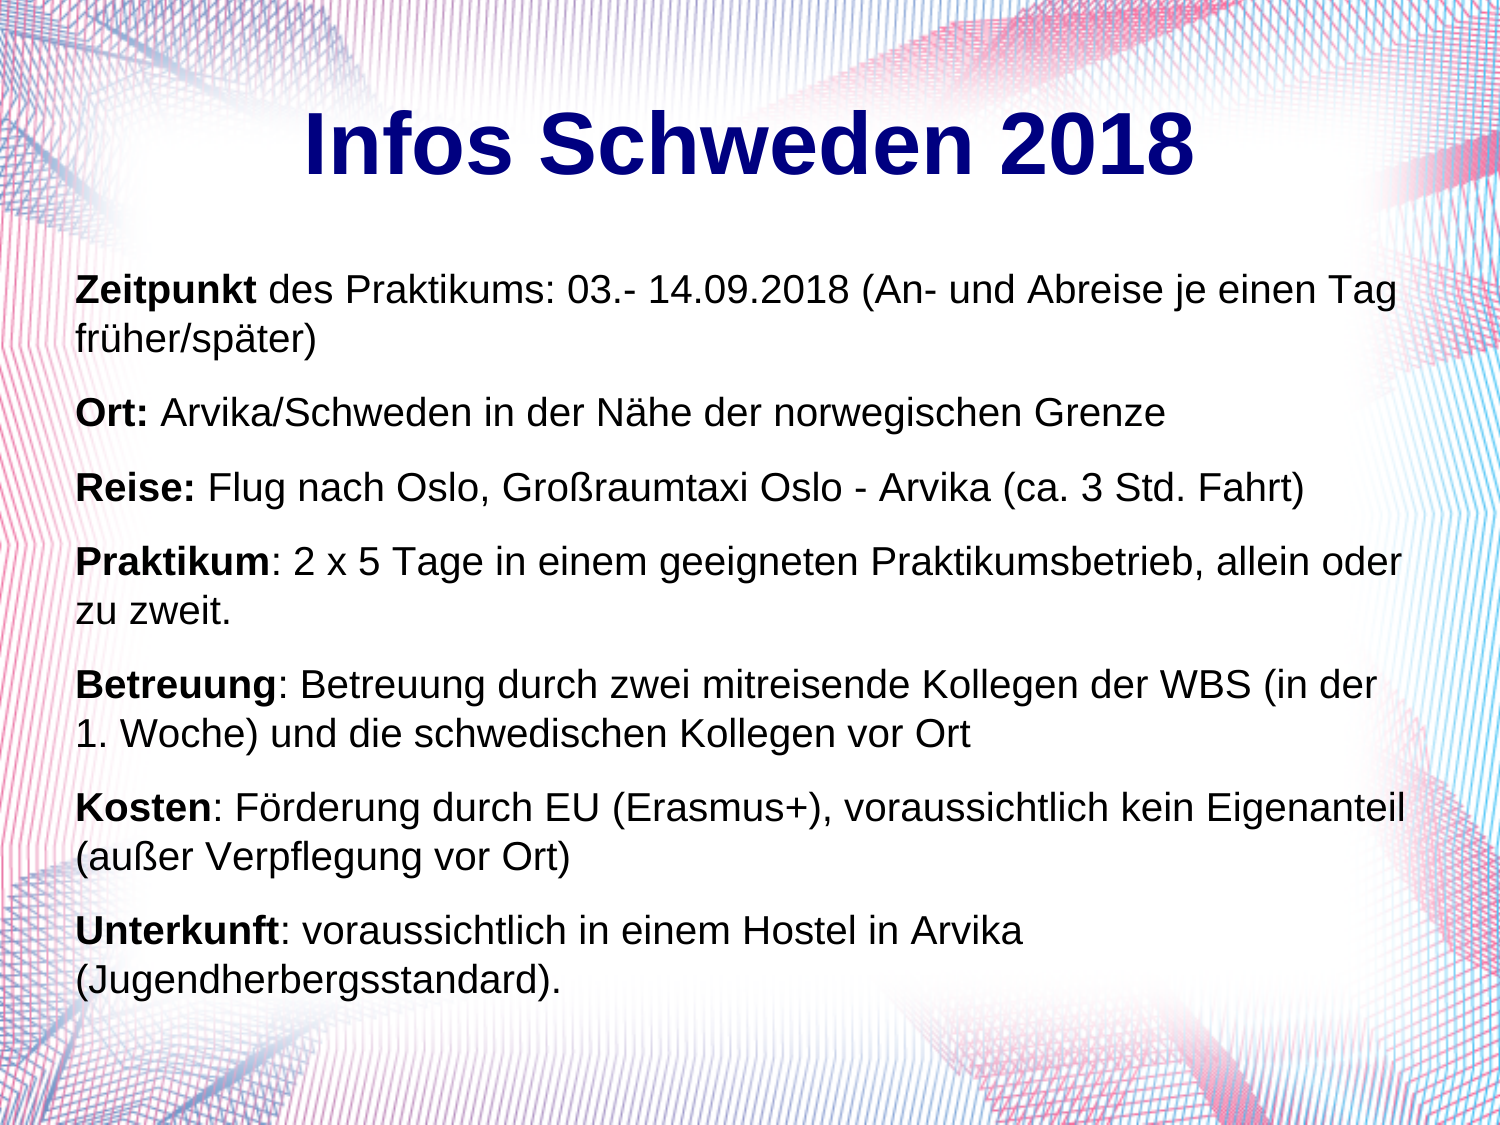

# Infos Schweden 2018
Zeitpunkt des Praktikums: 03.- 14.09.2018 (An- und Abreise je einen Tag früher/später)
Ort: Arvika/Schweden in der Nähe der norwegischen Grenze
Reise: Flug nach Oslo, Großraumtaxi Oslo - Arvika (ca. 3 Std. Fahrt)
Praktikum: 2 x 5 Tage in einem geeigneten Praktikumsbetrieb, allein oder zu zweit.
Betreuung: Betreuung durch zwei mitreisende Kollegen der WBS (in der 1. Woche) und die schwedischen Kollegen vor Ort
Kosten: Förderung durch EU (Erasmus+), voraussichtlich kein Eigenanteil (außer Verpflegung vor Ort)
Unterkunft: voraussichtlich in einem Hostel in Arvika (Jugendherbergsstandard).